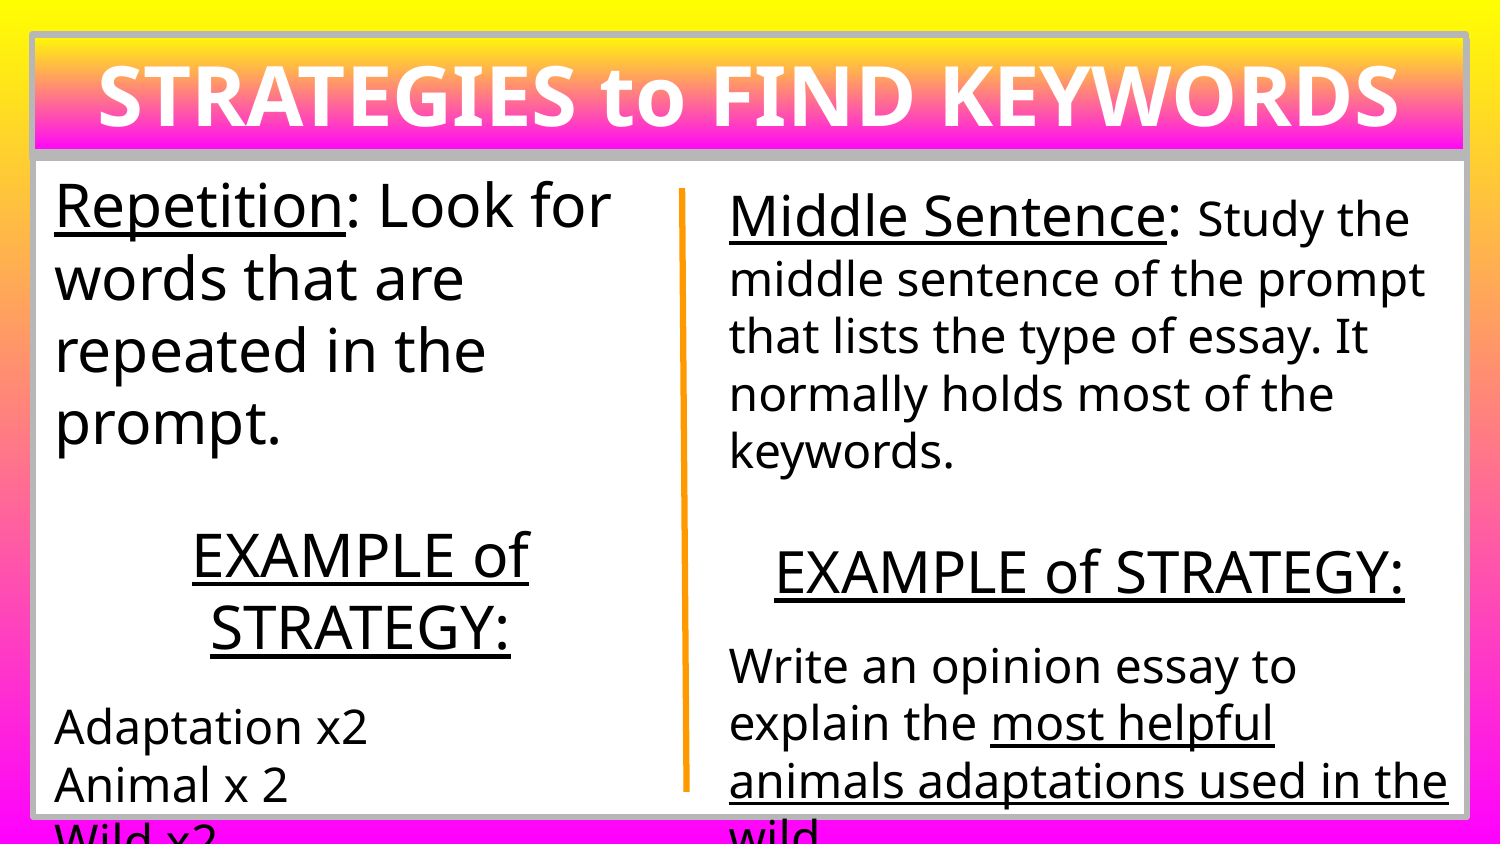

STRATEGIES to FIND KEYWORDS
Repetition: Look for words that are repeated in the prompt.
EXAMPLE of STRATEGY:
Adaptation x2
Animal x 2
Wild x2
Middle Sentence: Study the middle sentence of the prompt that lists the type of essay. It normally holds most of the keywords.
EXAMPLE of STRATEGY:
Write an opinion essay to explain the most helpful animals adaptations used in the wild.